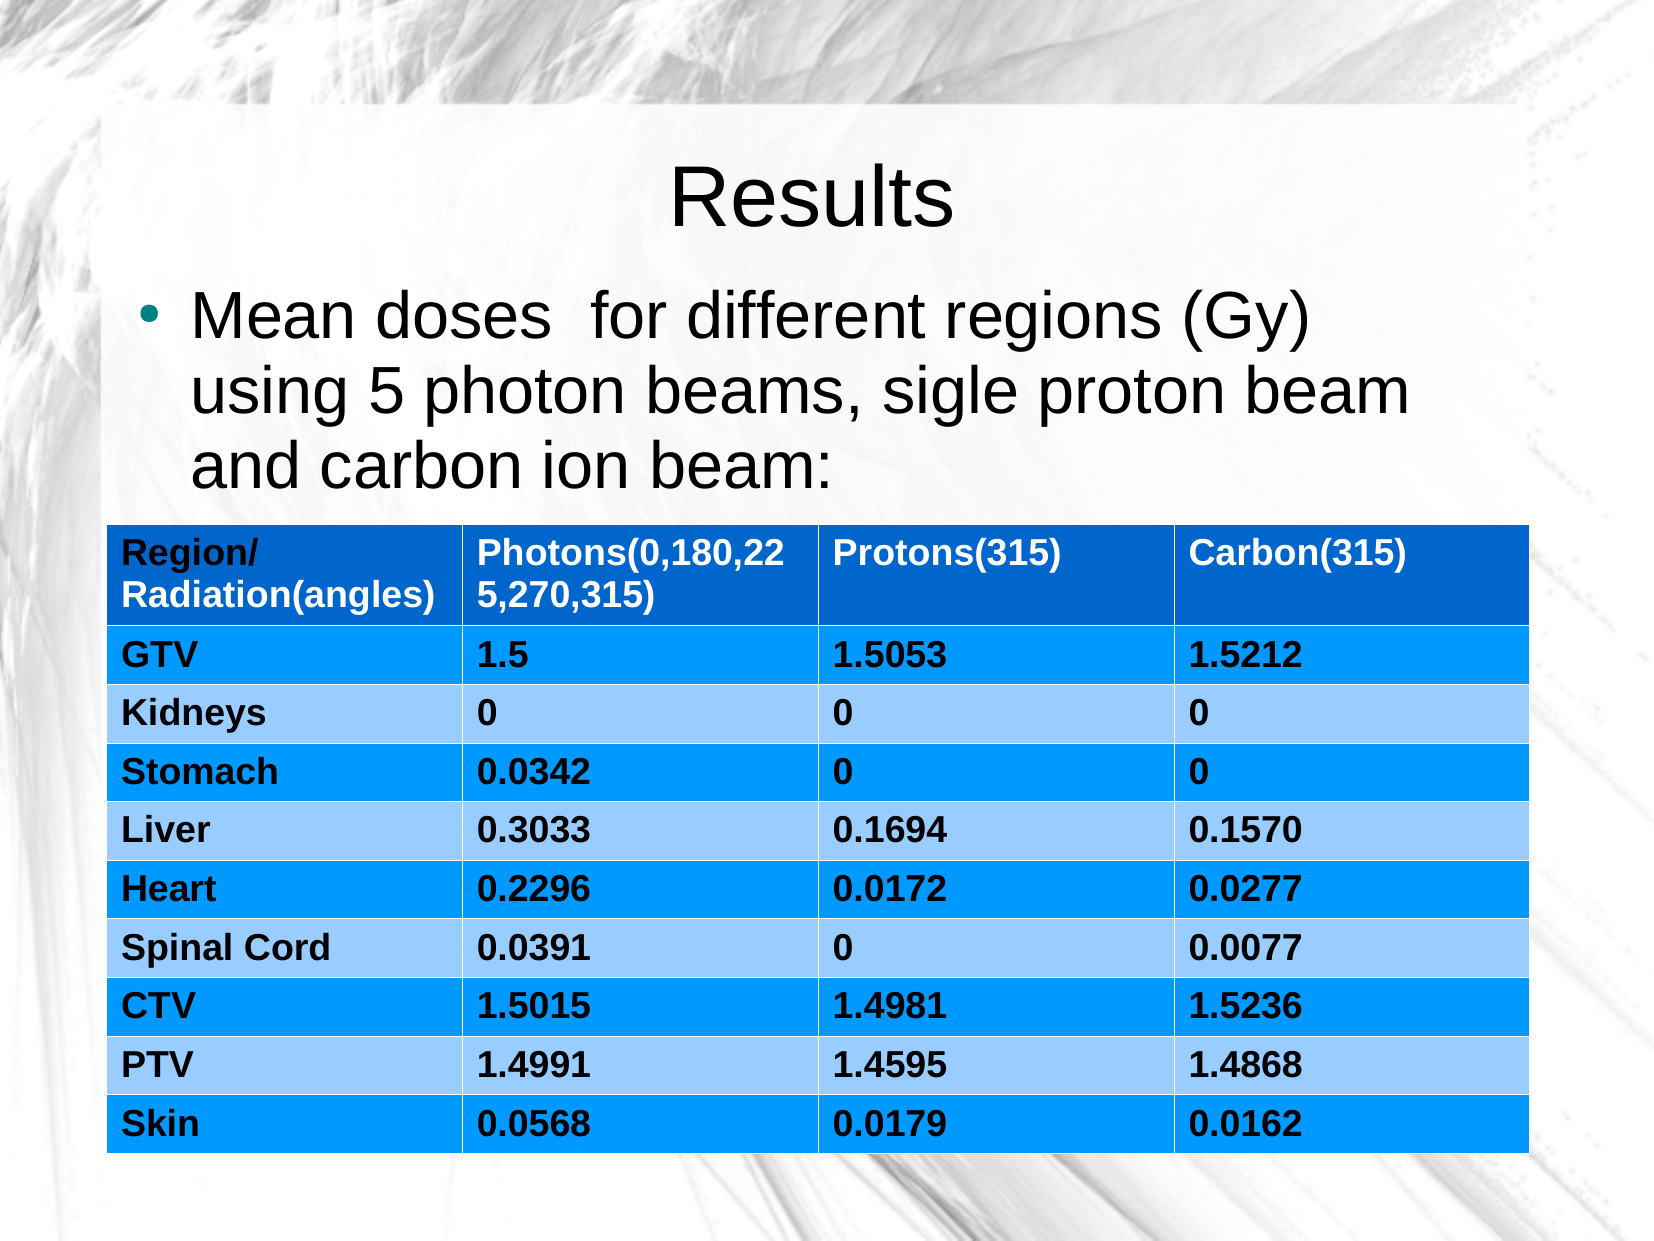

# Results
Mean doses for different regions (Gy) using 5 photon beams, sigle proton beam and carbon ion beam:
| Region/Radiation(angles) | Photons(0,180,225,270,315) | Protons(315) | Carbon(315) |
| --- | --- | --- | --- |
| GTV | 1.5 | 1.5053 | 1.5212 |
| Kidneys | 0 | 0 | 0 |
| Stomach | 0.0342 | 0 | 0 |
| Liver | 0.3033 | 0.1694 | 0.1570 |
| Heart | 0.2296 | 0.0172 | 0.0277 |
| Spinal Cord | 0.0391 | 0 | 0.0077 |
| CTV | 1.5015 | 1.4981 | 1.5236 |
| PTV | 1.4991 | 1.4595 | 1.4868 |
| Skin | 0.0568 | 0.0179 | 0.0162 |